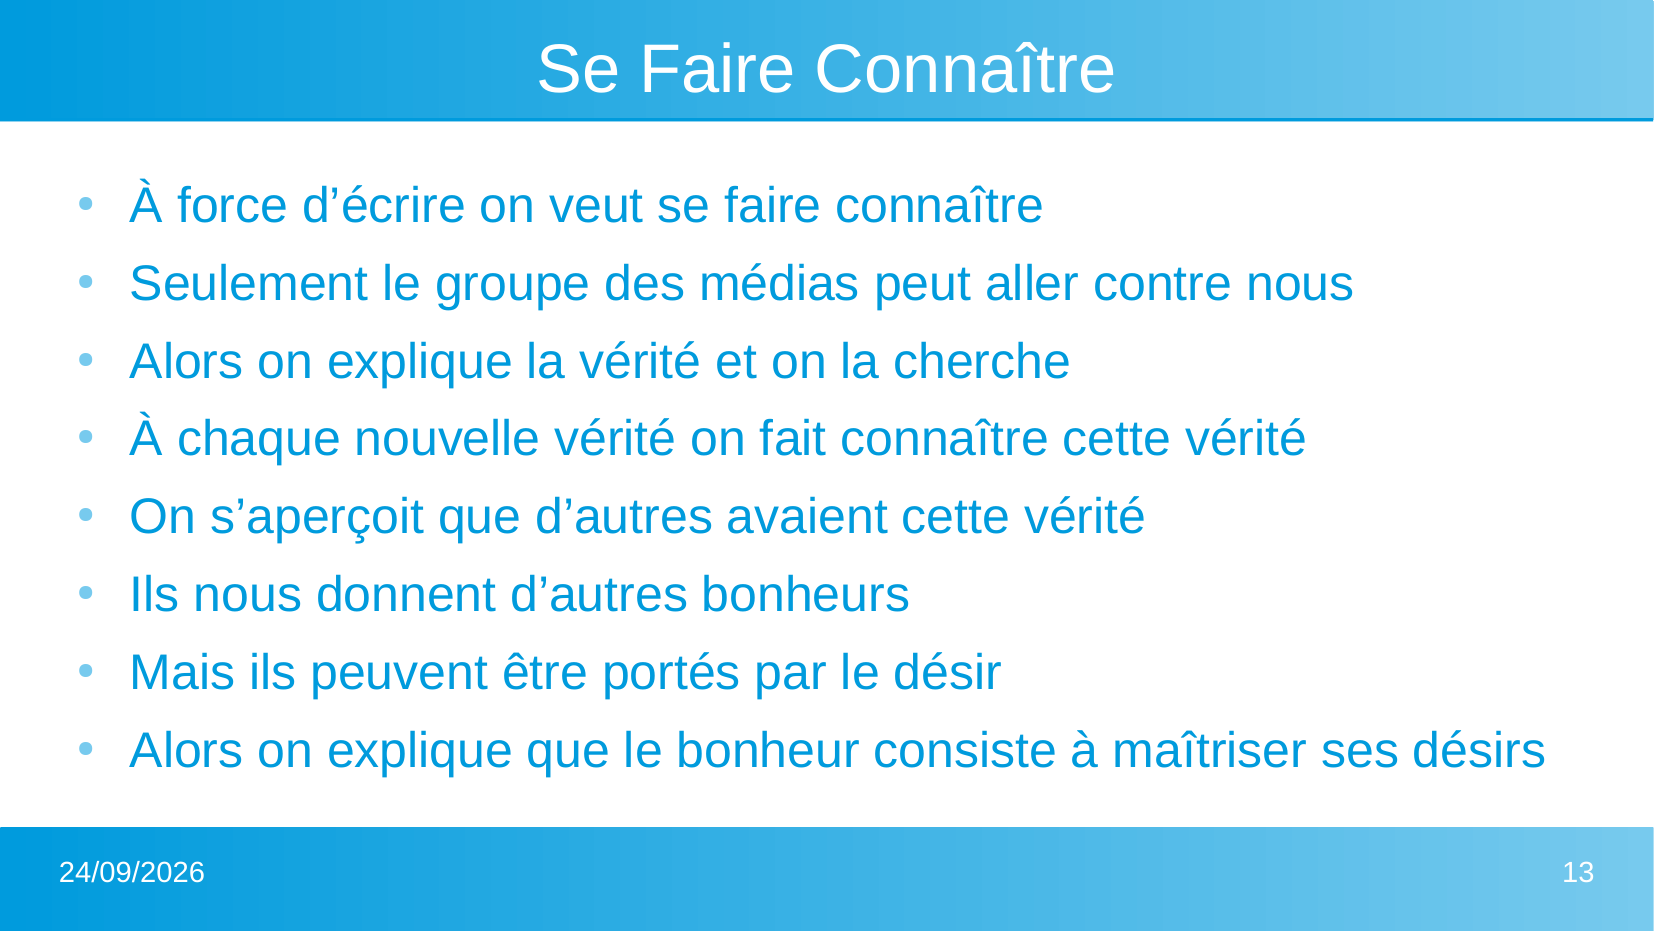

# Se Faire Connaître
À force d’écrire on veut se faire connaître
Seulement le groupe des médias peut aller contre nous
Alors on explique la vérité et on la cherche
À chaque nouvelle vérité on fait connaître cette vérité
On s’aperçoit que d’autres avaient cette vérité
Ils nous donnent d’autres bonheurs
Mais ils peuvent être portés par le désir
Alors on explique que le bonheur consiste à maîtriser ses désirs
13